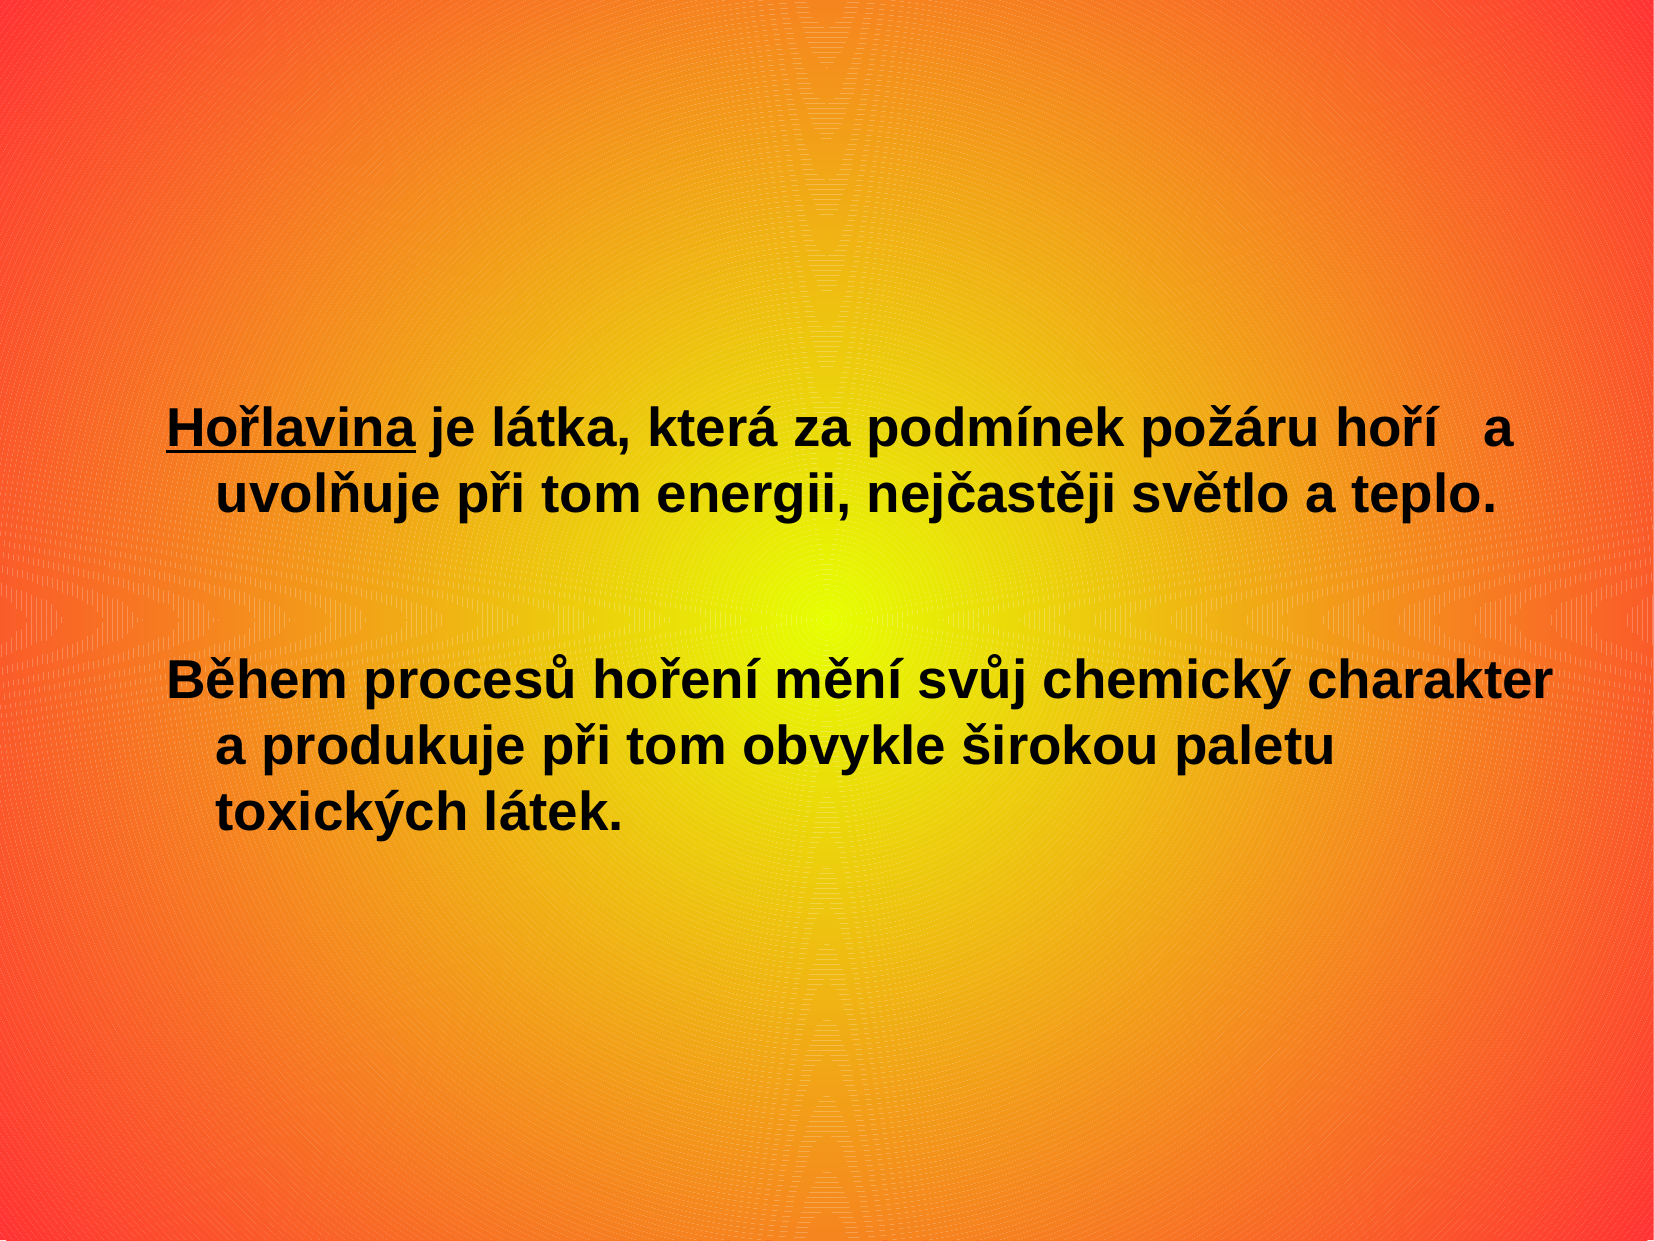

# Hořlavina je látka, která za podmínek požáru hoří a uvolňuje při tom energii, nejčastěji světlo a teplo.
Během procesů hoření mění svůj chemický charakter a produkuje při tom obvykle širokou paletu toxických látek.